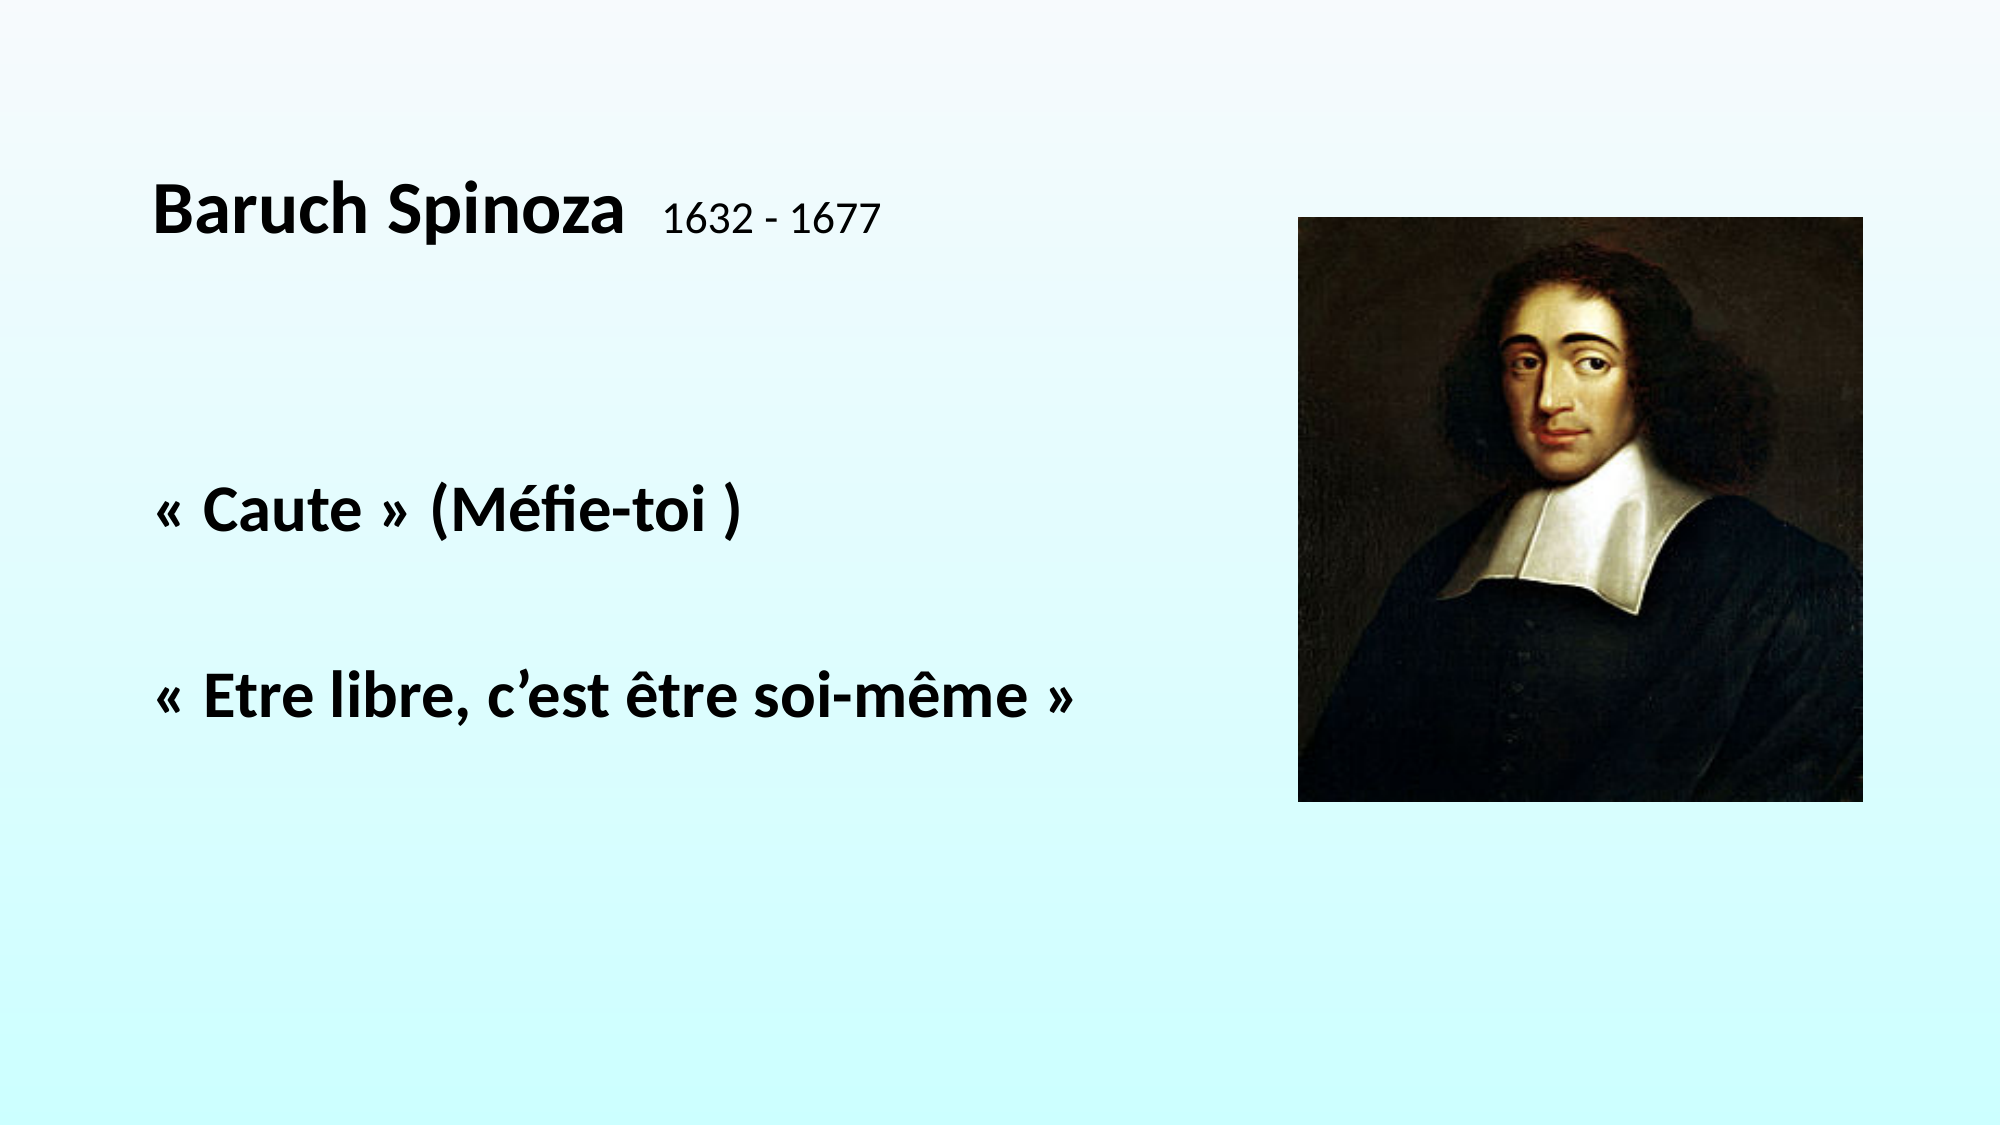

# Baruch Spinoza 1632 - 1677
« Caute » (Méfie-toi )
« Etre libre, c’est être soi-même »